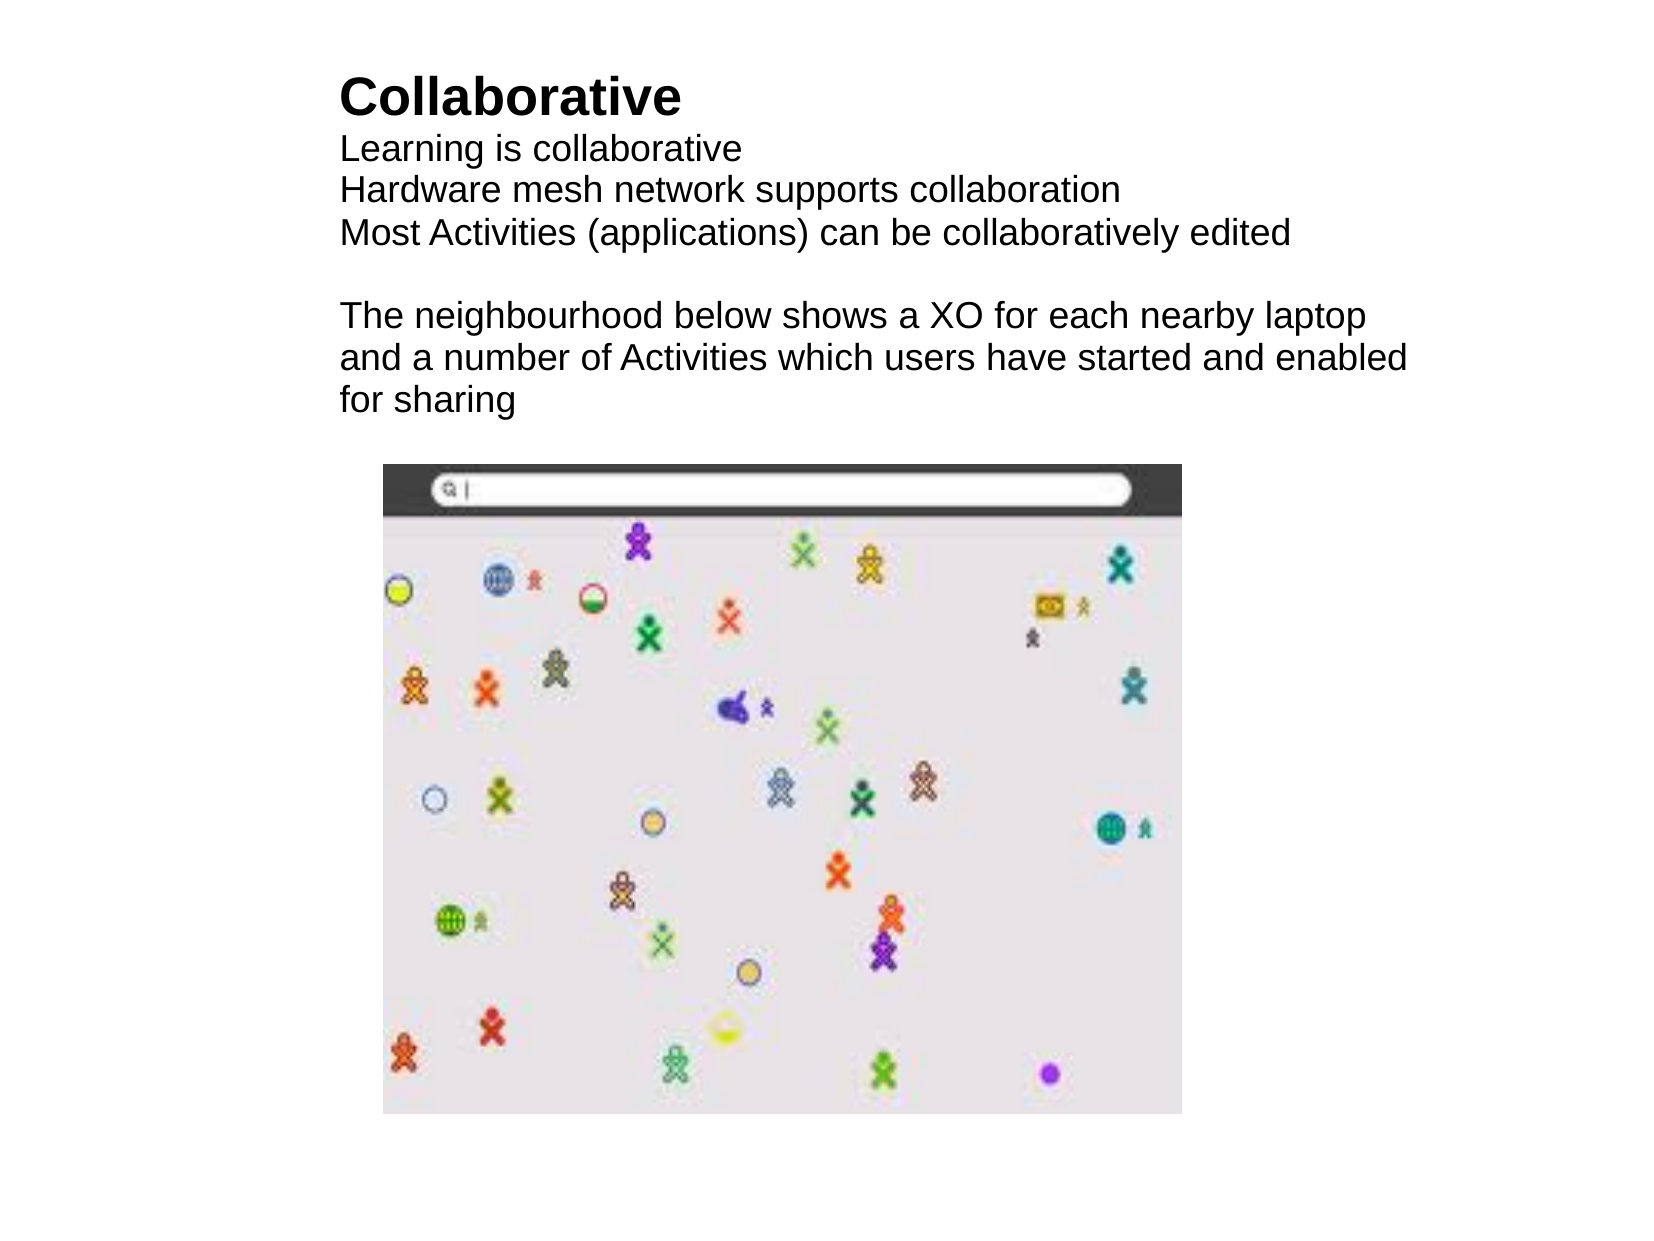

Collaborative
Learning is collaborative
Hardware mesh network supports collaboration
Most Activities (applications) can be collaboratively edited
The neighbourhood below shows a XO for each nearby laptop and a number of Activities which users have started and enabled for sharing